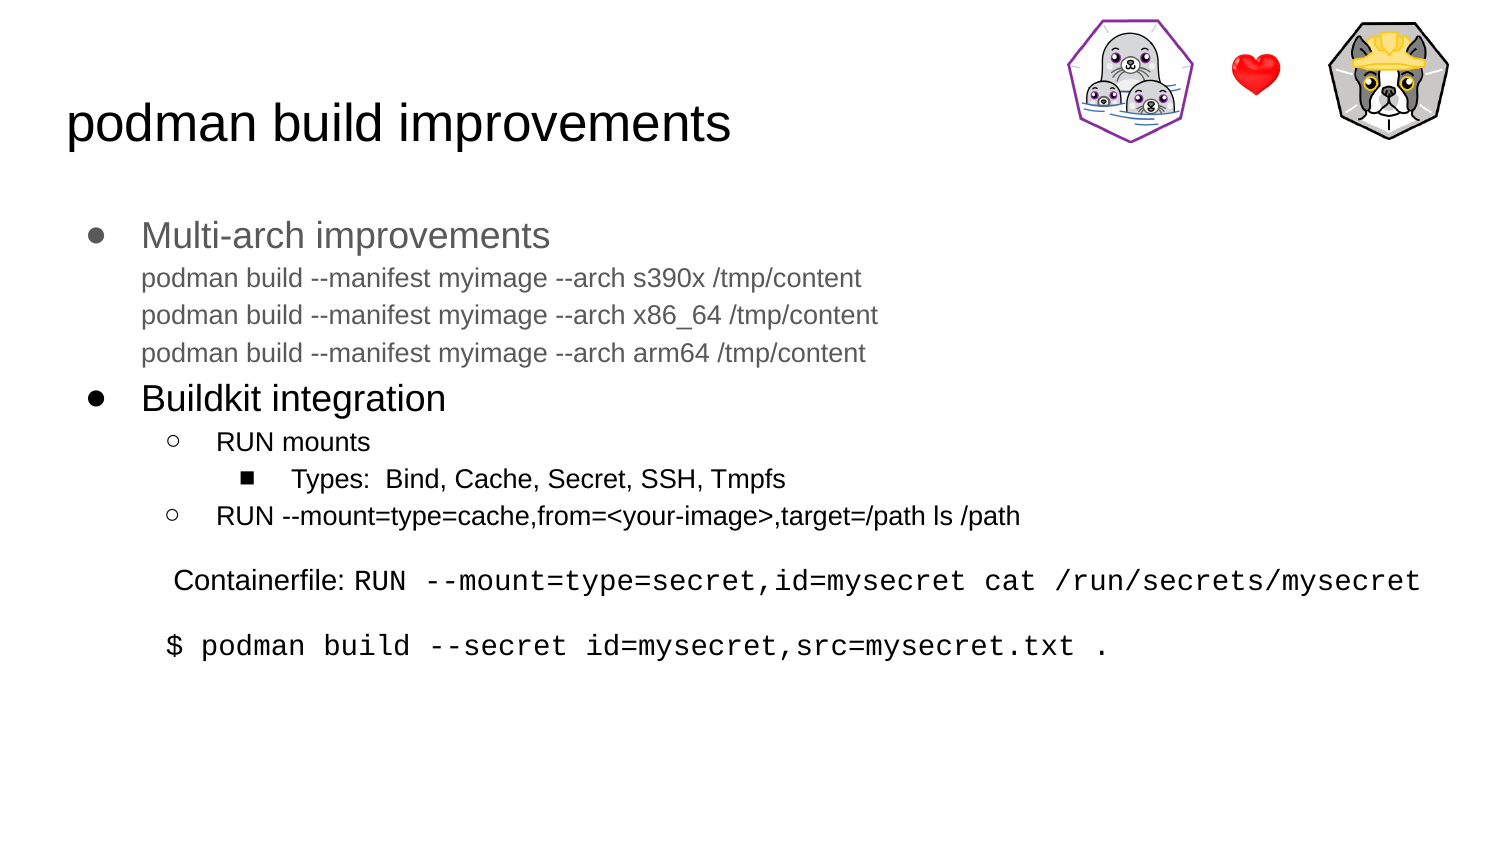

# podman build improvements
Multi-arch improvements
podman build --manifest myimage --arch s390x /tmp/content
podman build --manifest myimage --arch x86_64 /tmp/content
podman build --manifest myimage --arch arm64 /tmp/content
Buildkit integration
RUN mounts
Types: Bind, Cache, Secret, SSH, Tmpfs
RUN --mount=type=cache,from=<your-image>,target=/path ls /path
 Containerfile: RUN --mount=type=secret,id=mysecret cat /run/secrets/mysecret
 $ podman build --secret id=mysecret,src=mysecret.txt .